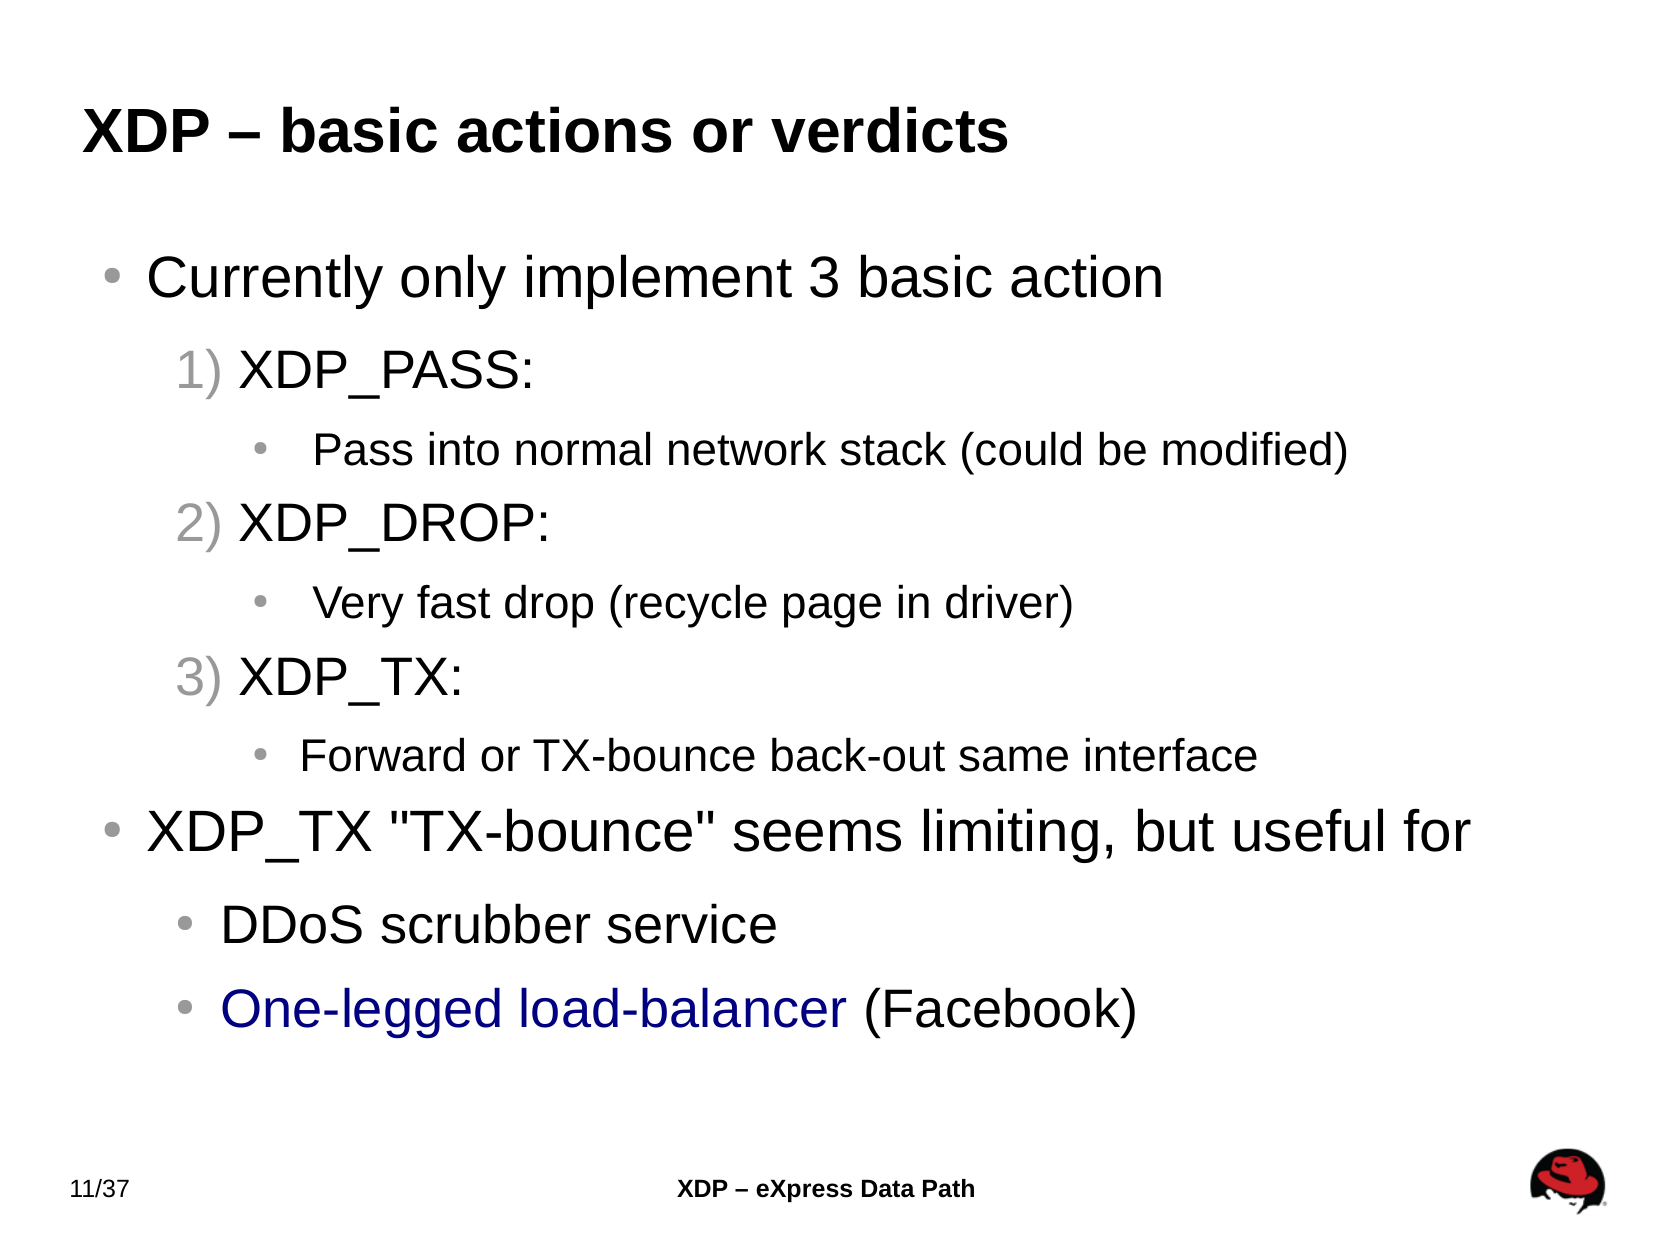

# XDP – basic actions or verdicts
Currently only implement 3 basic action
 XDP_PASS:
 Pass into normal network stack (could be modified)
 XDP_DROP:
 Very fast drop (recycle page in driver)
 XDP_TX:
Forward or TX-bounce back-out same interface
XDP_TX "TX-bounce" seems limiting, but useful for
DDoS scrubber service
One-legged load-balancer (Facebook)